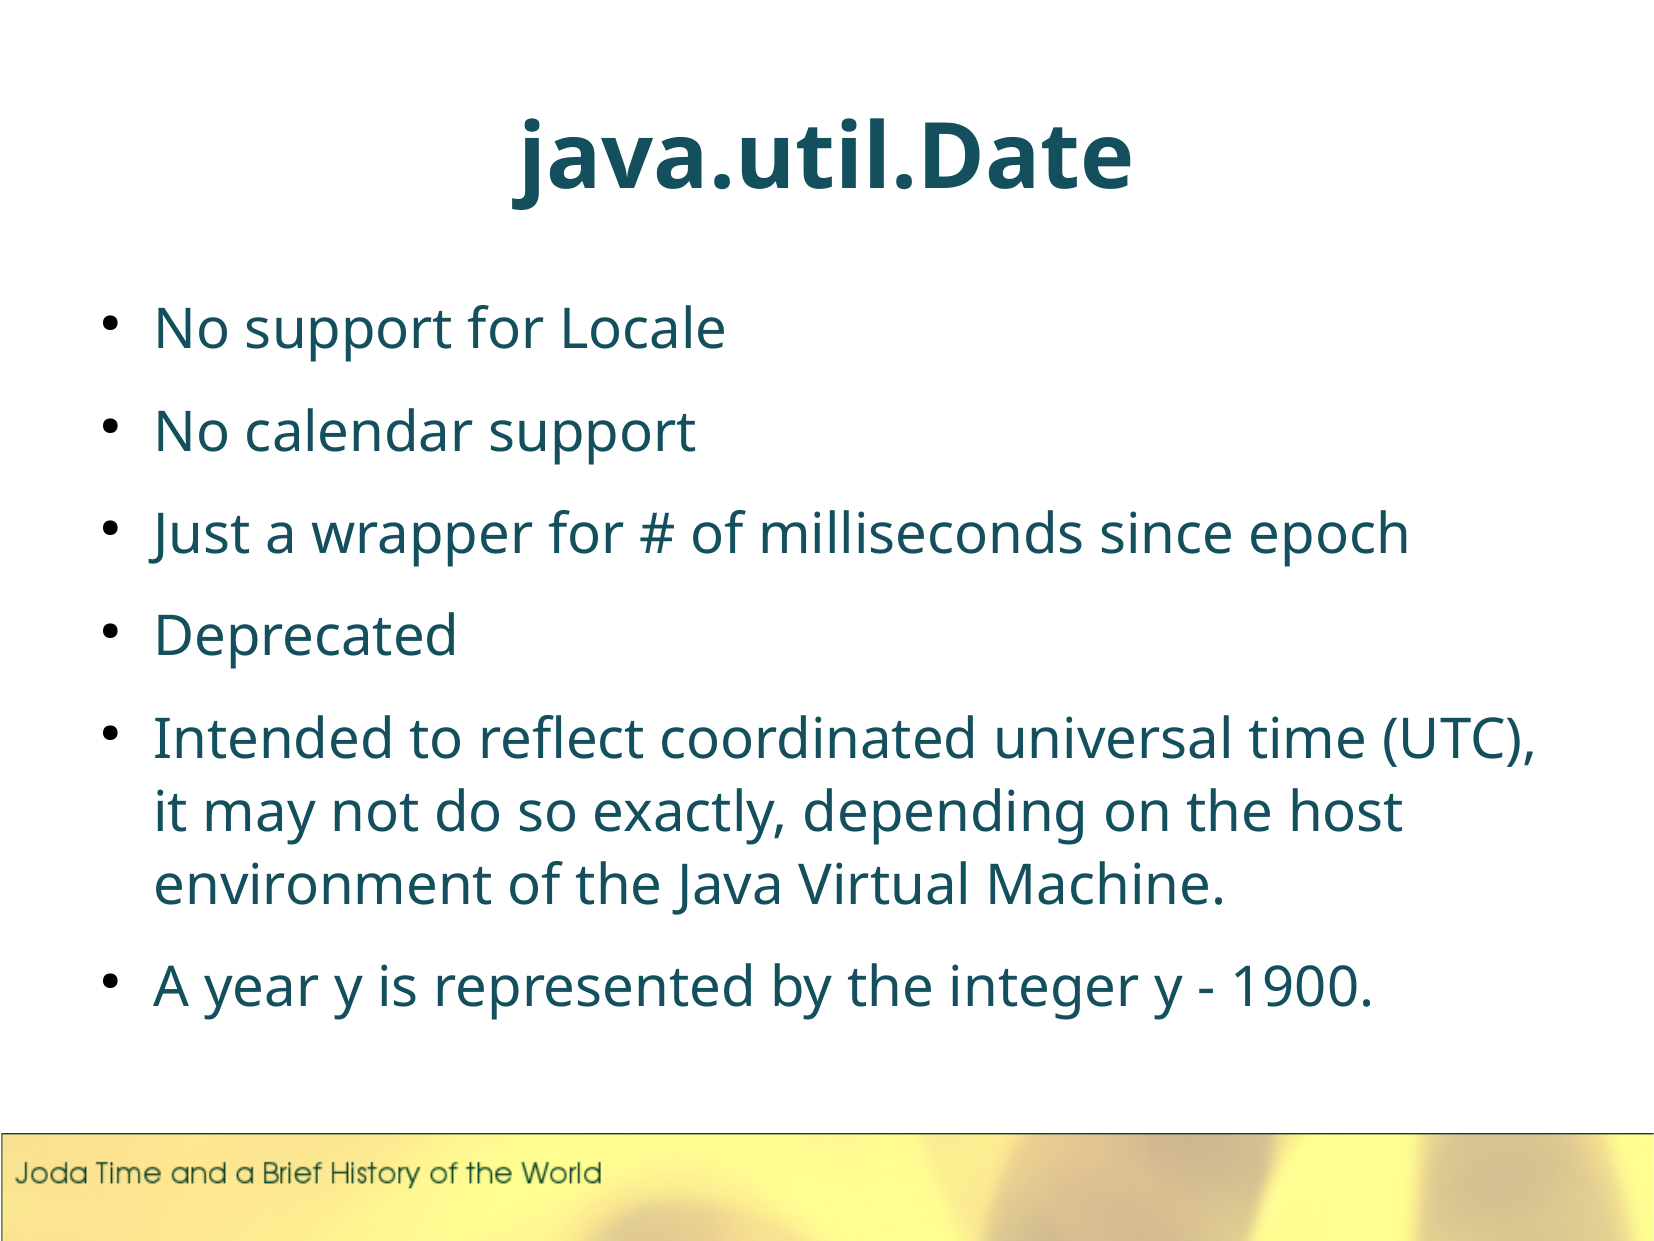

# java.util.Date
No support for Locale
No calendar support
Just a wrapper for # of milliseconds since epoch
Deprecated
Intended to reflect coordinated universal time (UTC), it may not do so exactly, depending on the host environment of the Java Virtual Machine.
A year y is represented by the integer y - 1900.